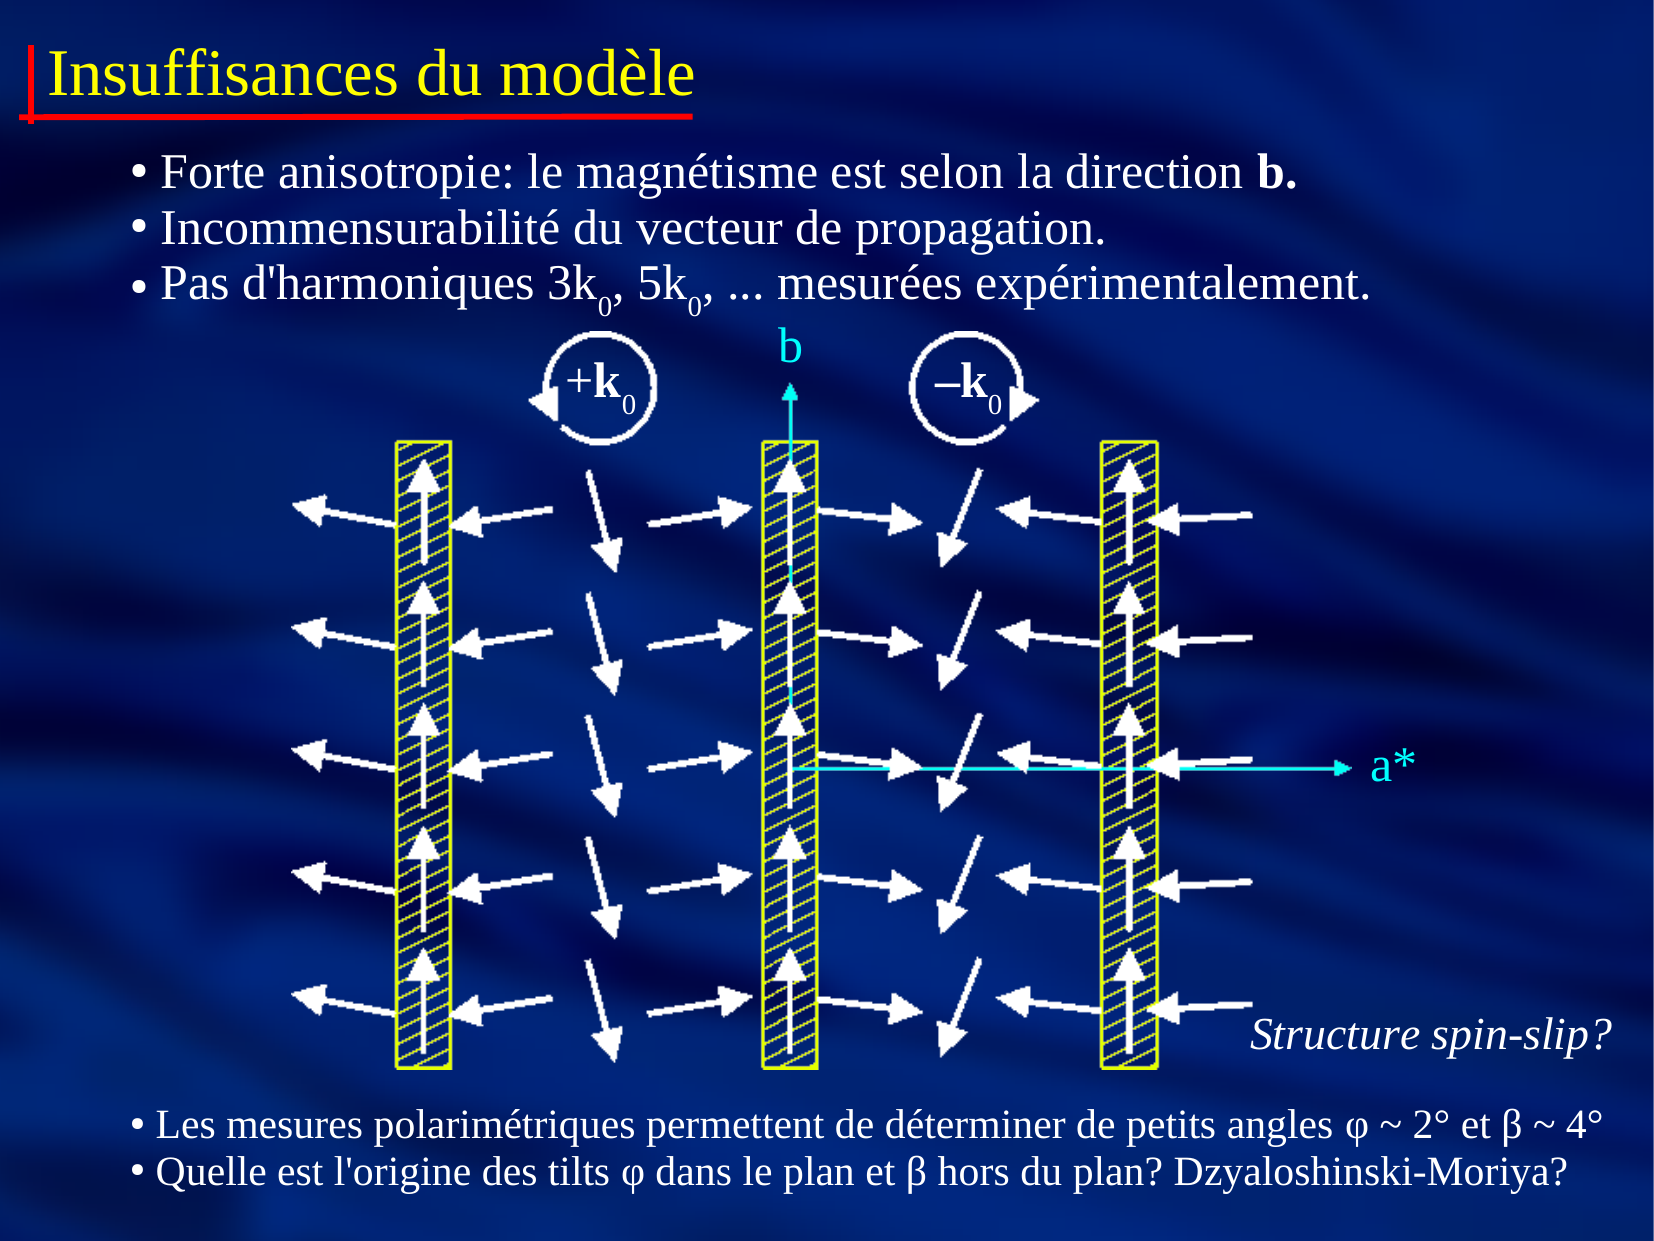

Insuffisances du modèle
 Forte anisotropie: le magnétisme est selon la direction b.
 Incommensurabilité du vecteur de propagation.
 Pas d'harmoniques 3k0, 5k0, ... mesurées expérimentalement.
b
+k0
–k0
a*
Structure spin-slip?
 Les mesures polarimétriques permettent de déterminer de petits angles φ ~ 2° et β ~ 4°
 Quelle est l'origine des tilts φ dans le plan et β hors du plan? Dzyaloshinski-Moriya?